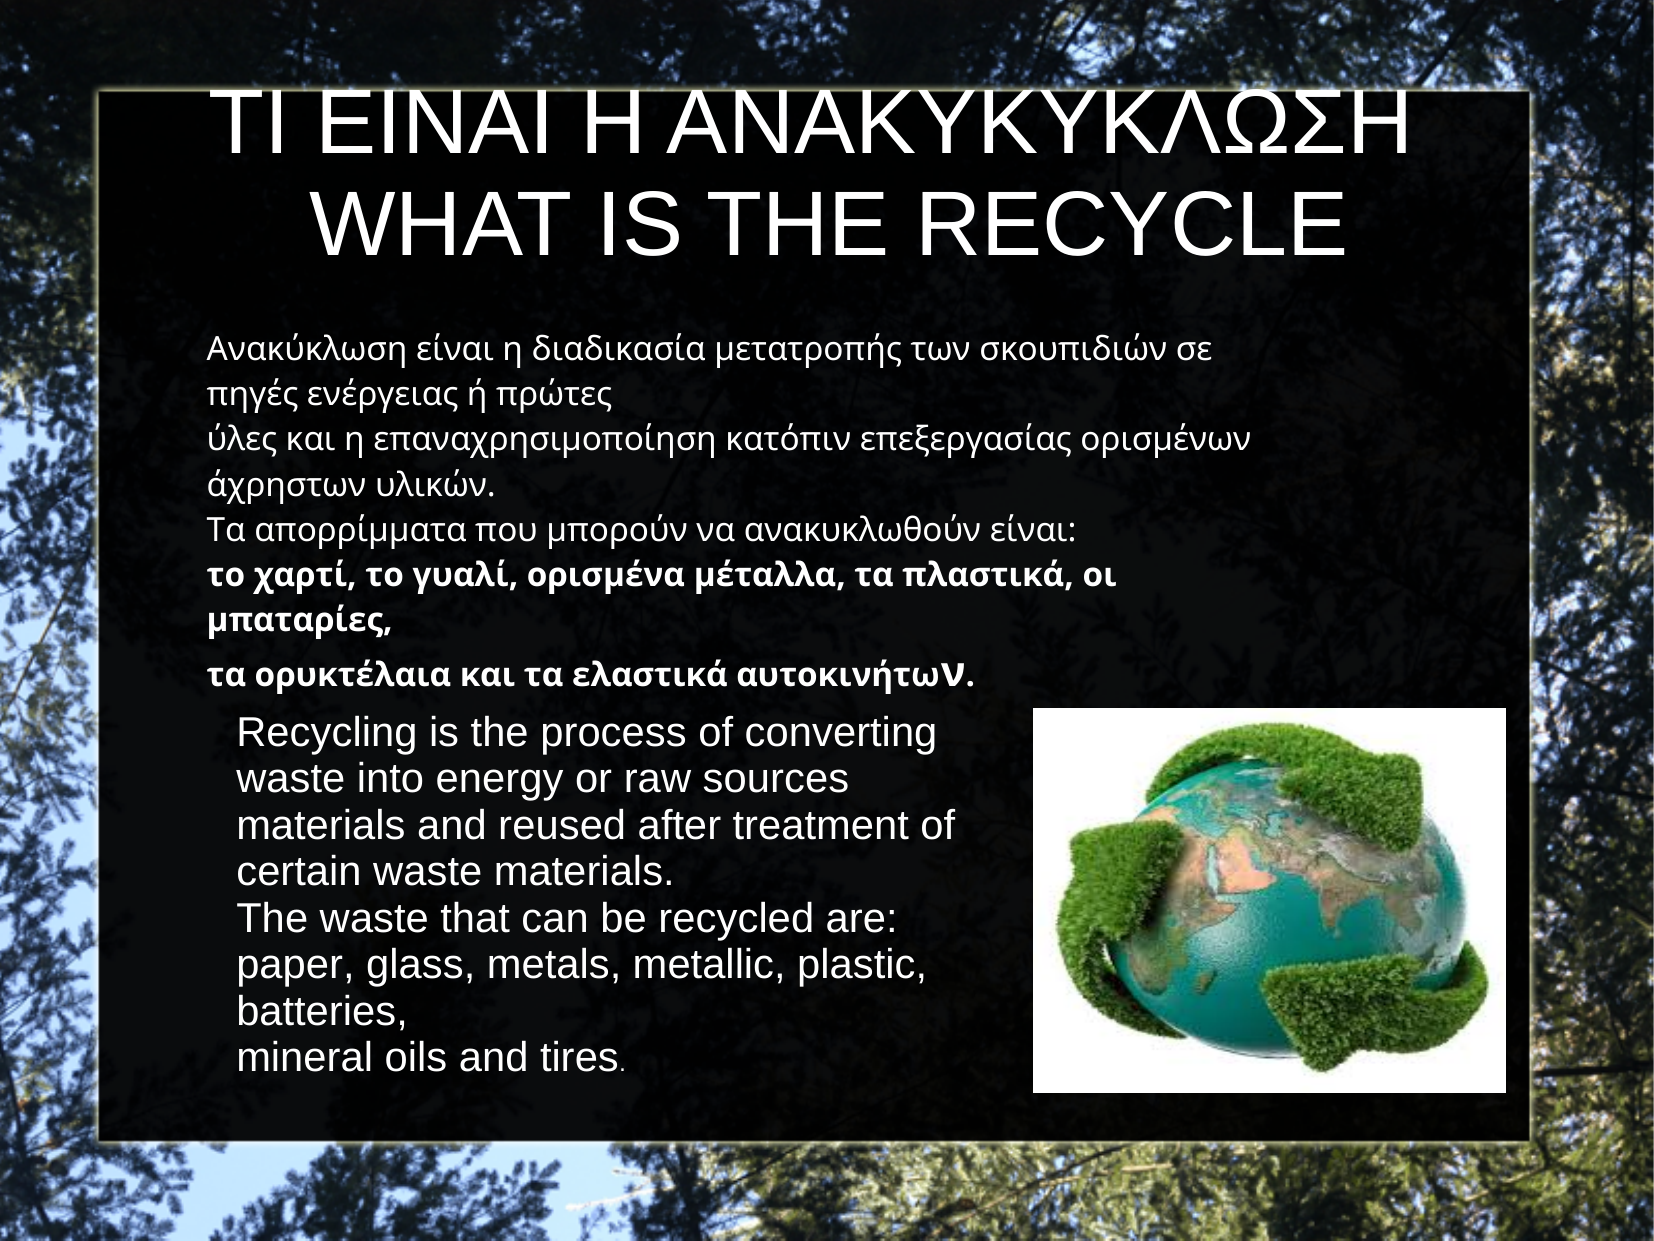

# TI EINAI H ANAKYΚΥΚΛΩΣΗ WHAT IS THE RECYCLE
Ανακύκλωση είναι η διαδικασία μετατροπής των σκουπιδιών σε πηγές ενέργειας ή πρώτες
ύλες και η επαναχρησιμοποίηση κατόπιν επεξεργασίας ορισμένων άχρηστων υλικών.
Τα απορρίμματα που μπορούν να ανακυκλωθούν είναι:
το χαρτί, το γυαλί, ορισμένα μέταλλα, τα πλαστικά, οι μπαταρίες,
τα ορυκτέλαια και τα ελαστικά αυτοκινήτων.
.
Recycling is the process of converting waste into energy or raw sources
materials and reused after treatment of certain waste materials.
The waste that can be recycled are:
paper, glass, metals, metallic, plastic, batteries,
mineral oils and tires.